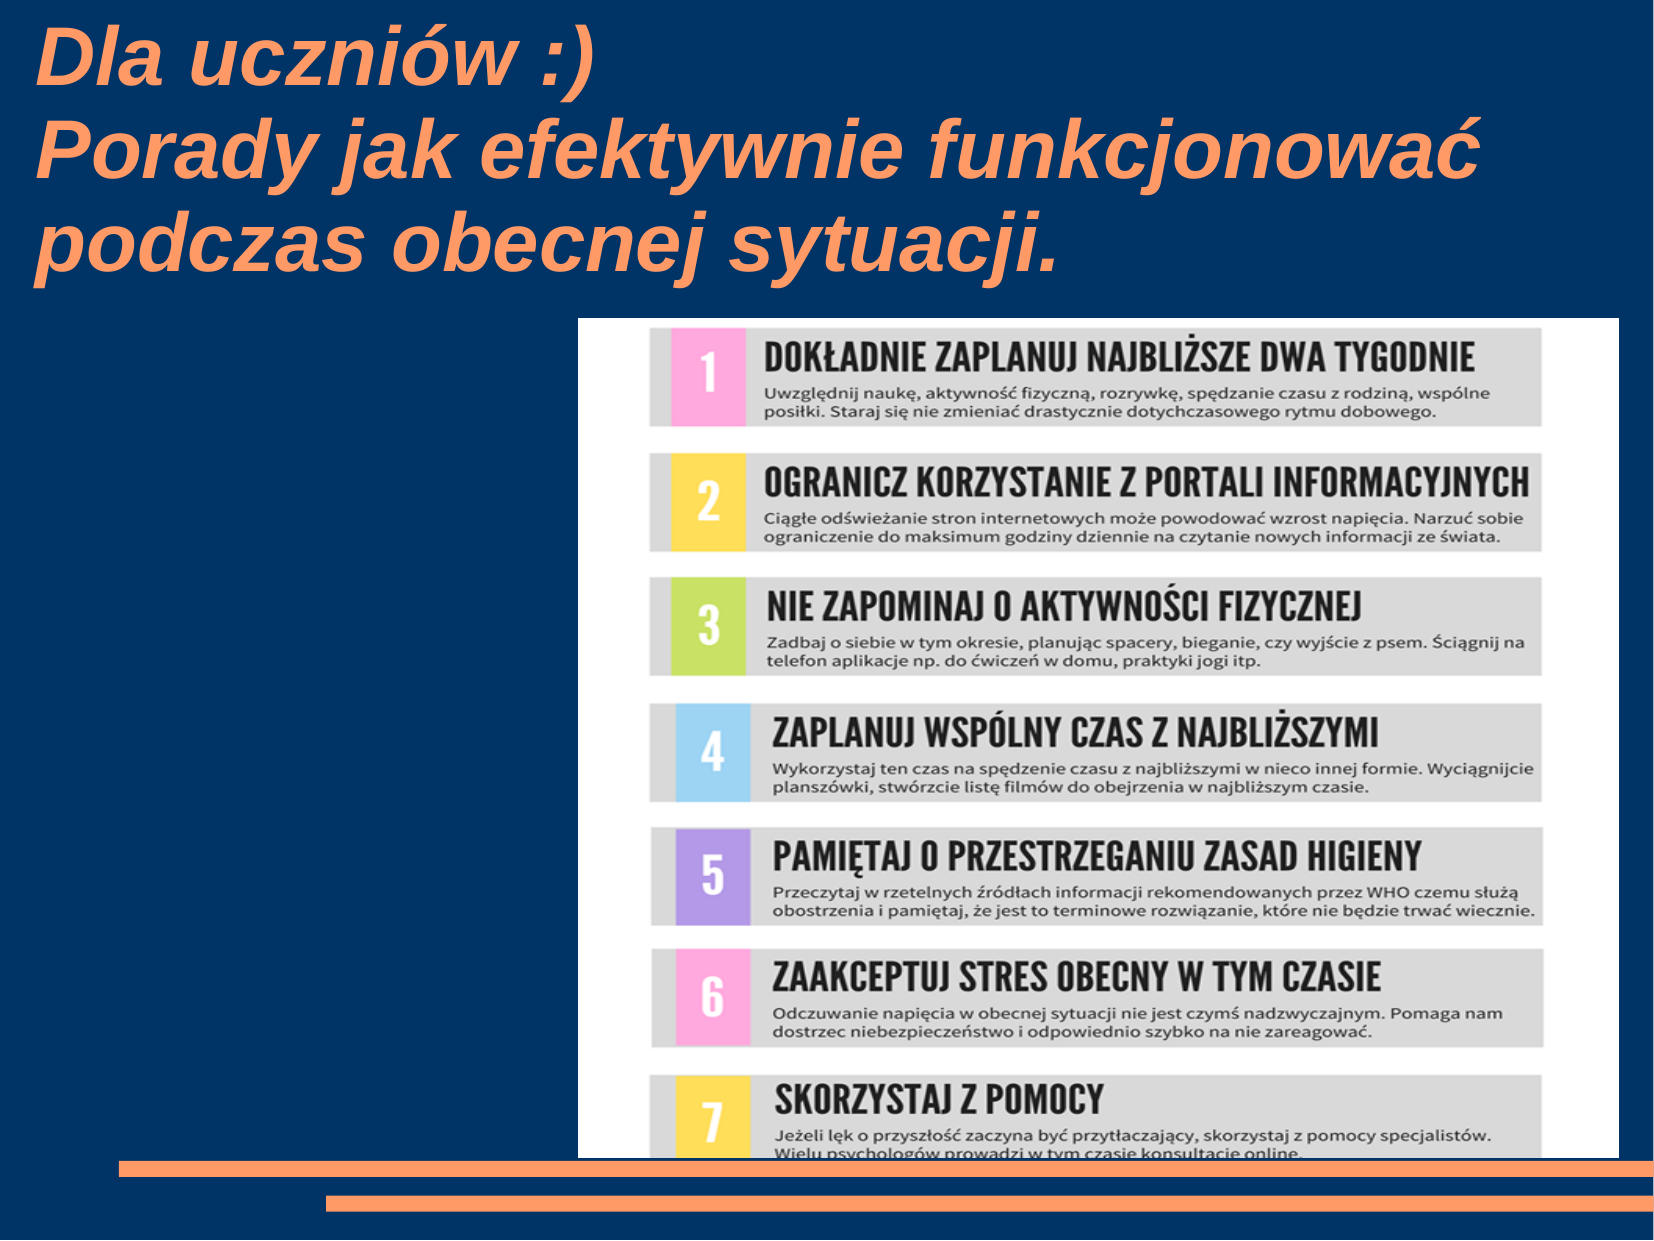

# Dla uczniów :) Porady jak efektywnie funkcjonować podczas obecnej sytuacji.